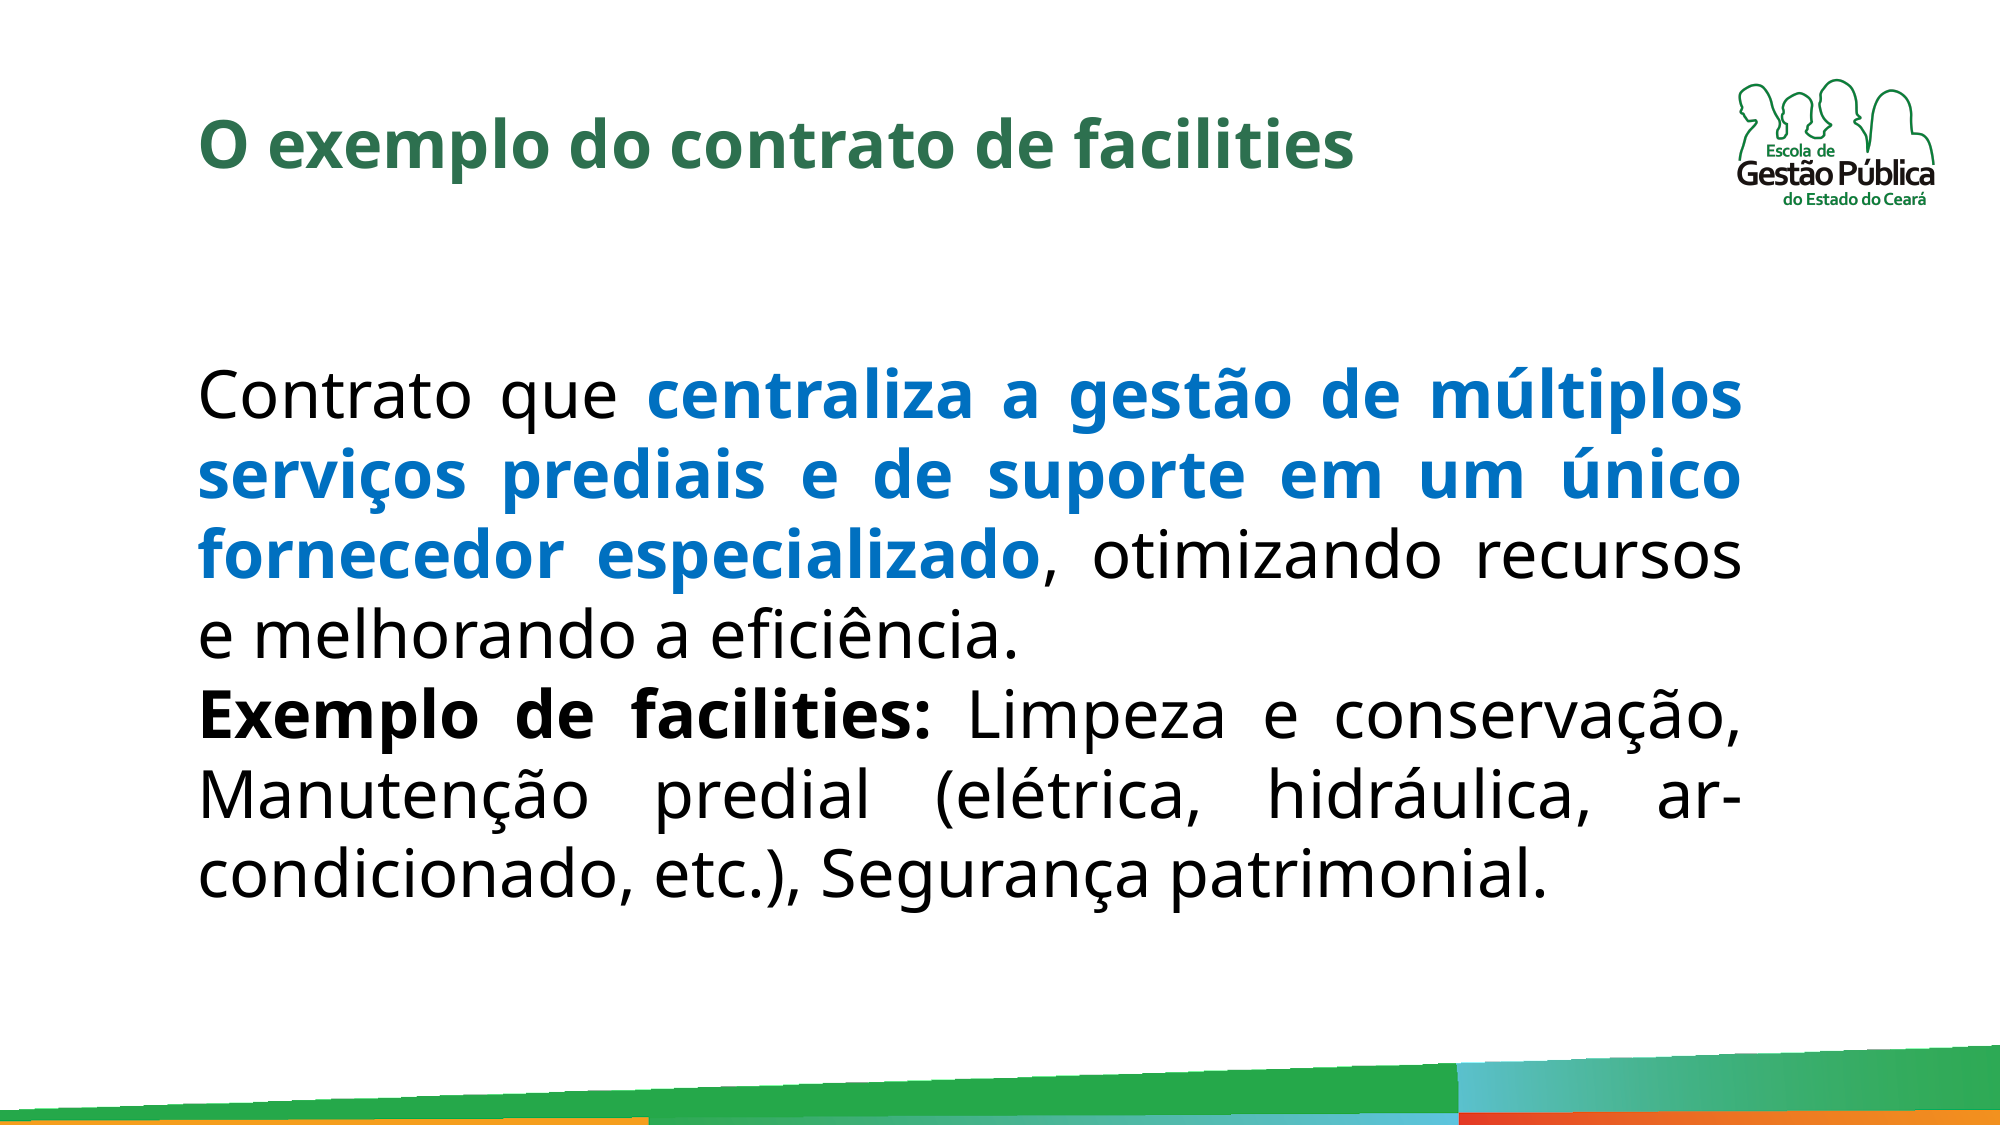

O exemplo do contrato de facilities
Contrato que centraliza a gestão de múltiplos serviços prediais e de suporte em um único fornecedor especializado, otimizando recursos e melhorando a eficiência.
Exemplo de facilities: Limpeza e conservação, Manutenção predial (elétrica, hidráulica, ar-condicionado, etc.), Segurança patrimonial.